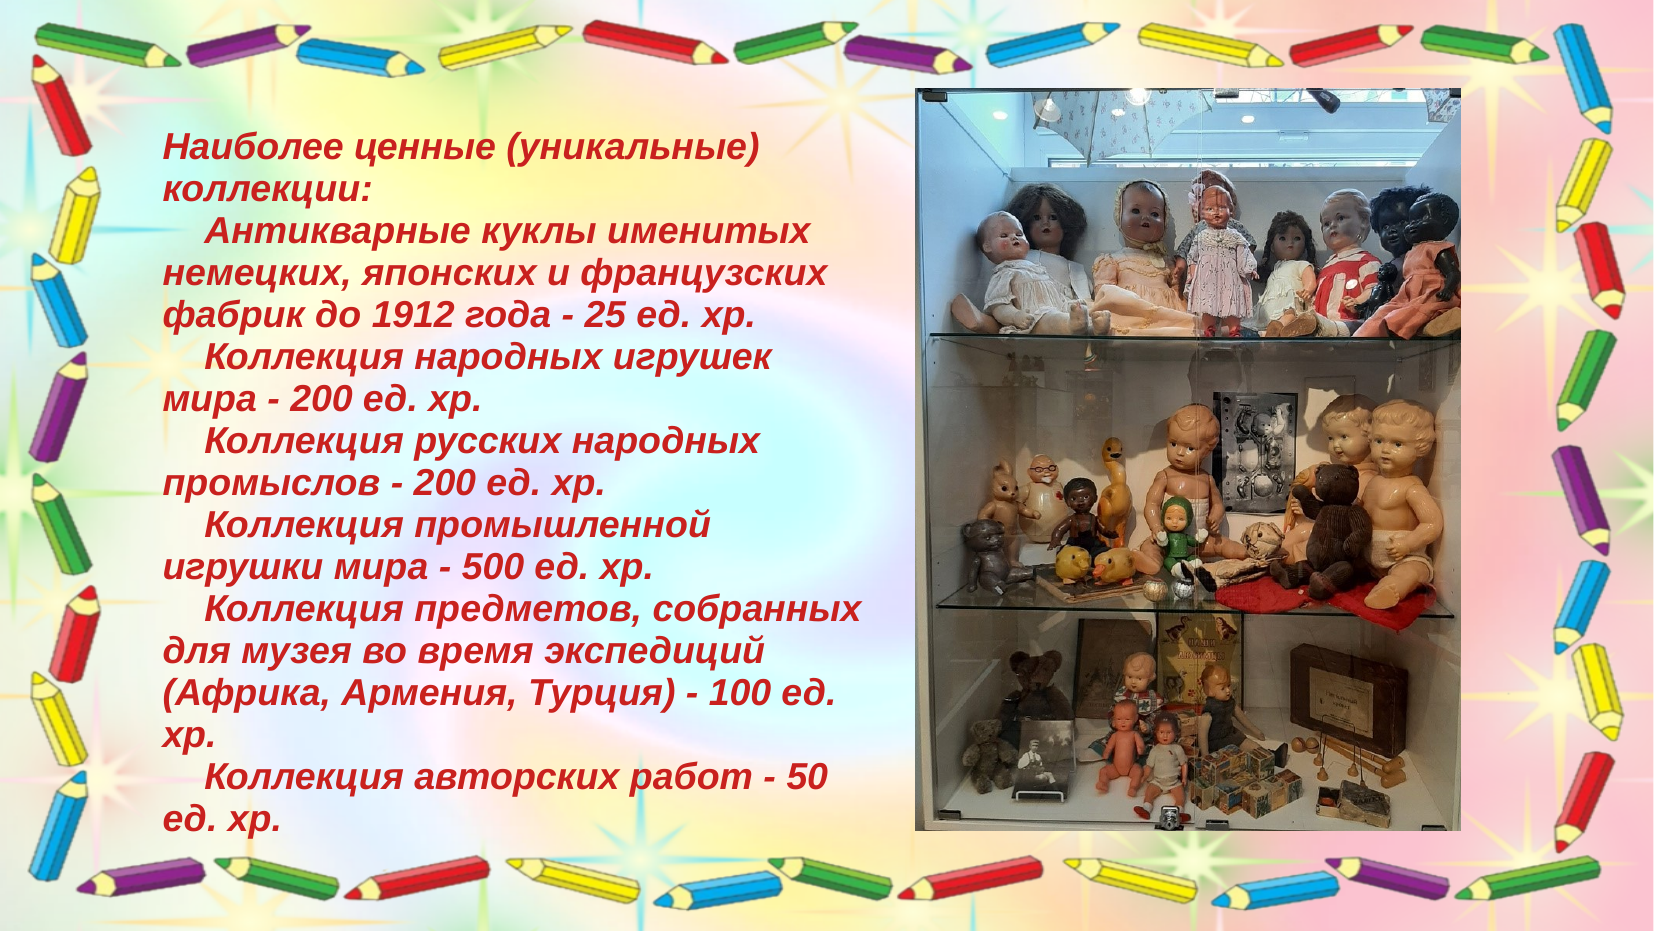

#
Наиболее ценные (уникальные) коллекции:
 Антикварные куклы именитых немецких, японских и французских фабрик до 1912 года - 25 ед. хр.
 Коллекция народных игрушек мира - 200 ед. хр.
 Коллекция русских народных промыслов - 200 ед. хр.
 Коллекция промышленной игрушки мира - 500 ед. хр.
 Коллекция предметов, собранных для музея во время экспедиций (Африка, Армения, Турция) - 100 ед. хр.
 Коллекция авторских работ - 50 ед. хр.